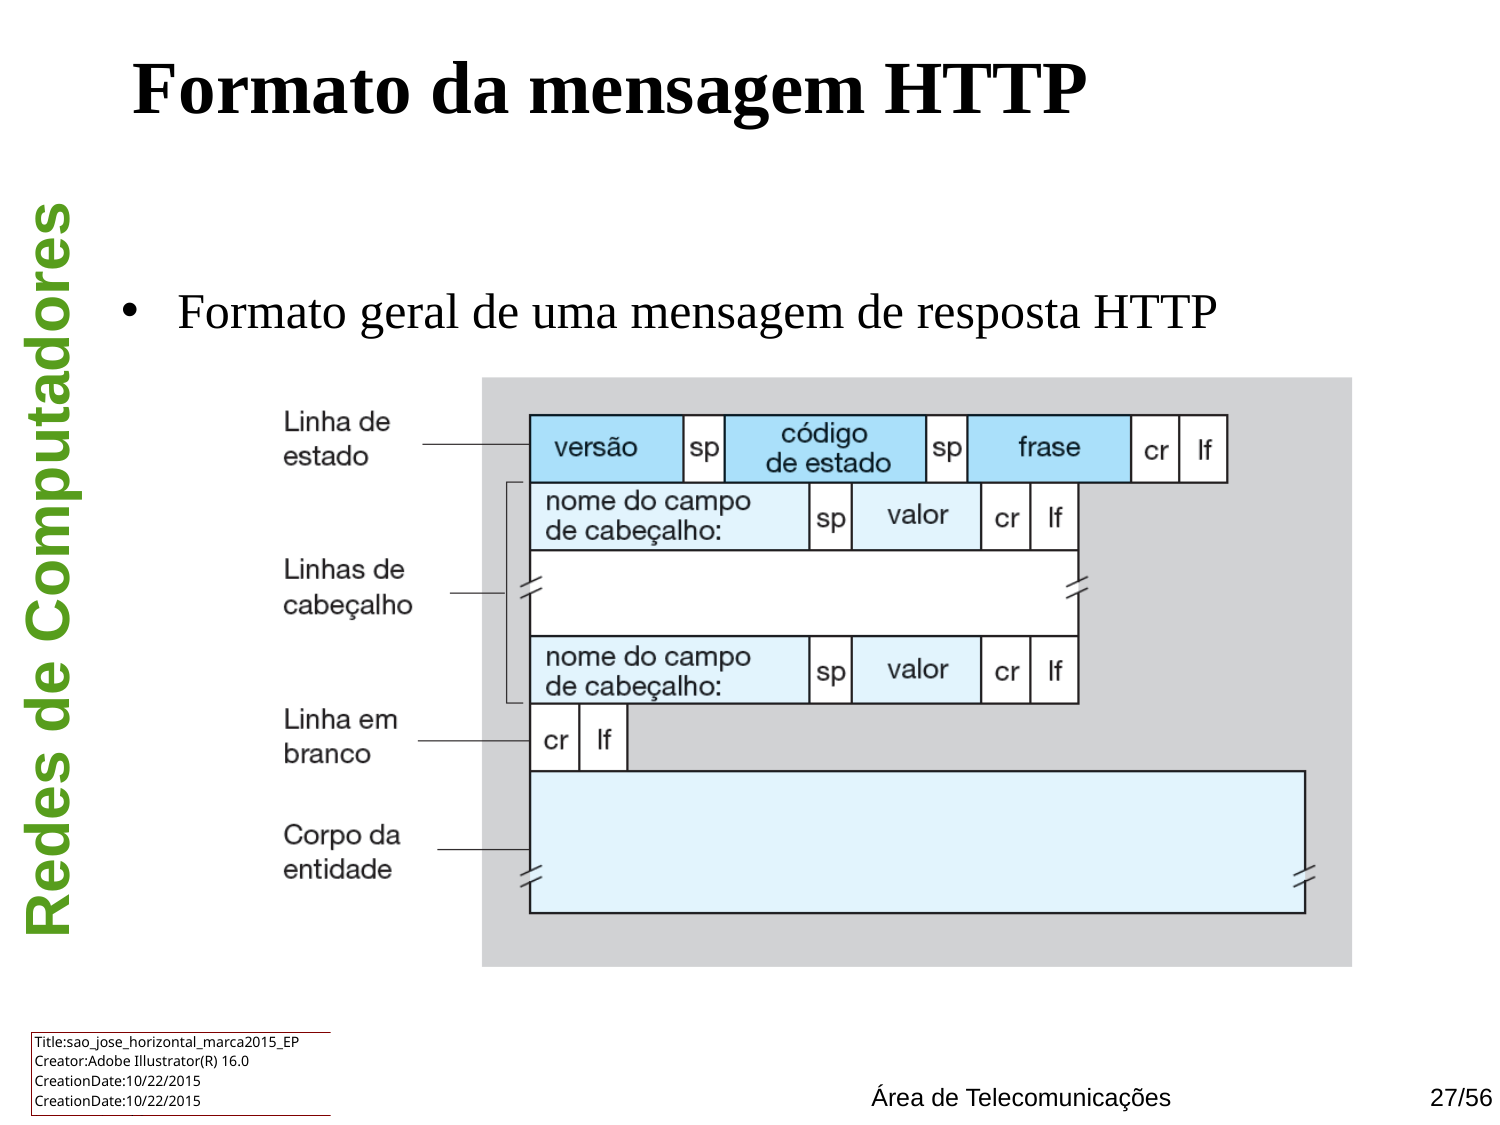

Formato da mensagem HTTP
Formato geral de uma mensagem de resposta HTTP